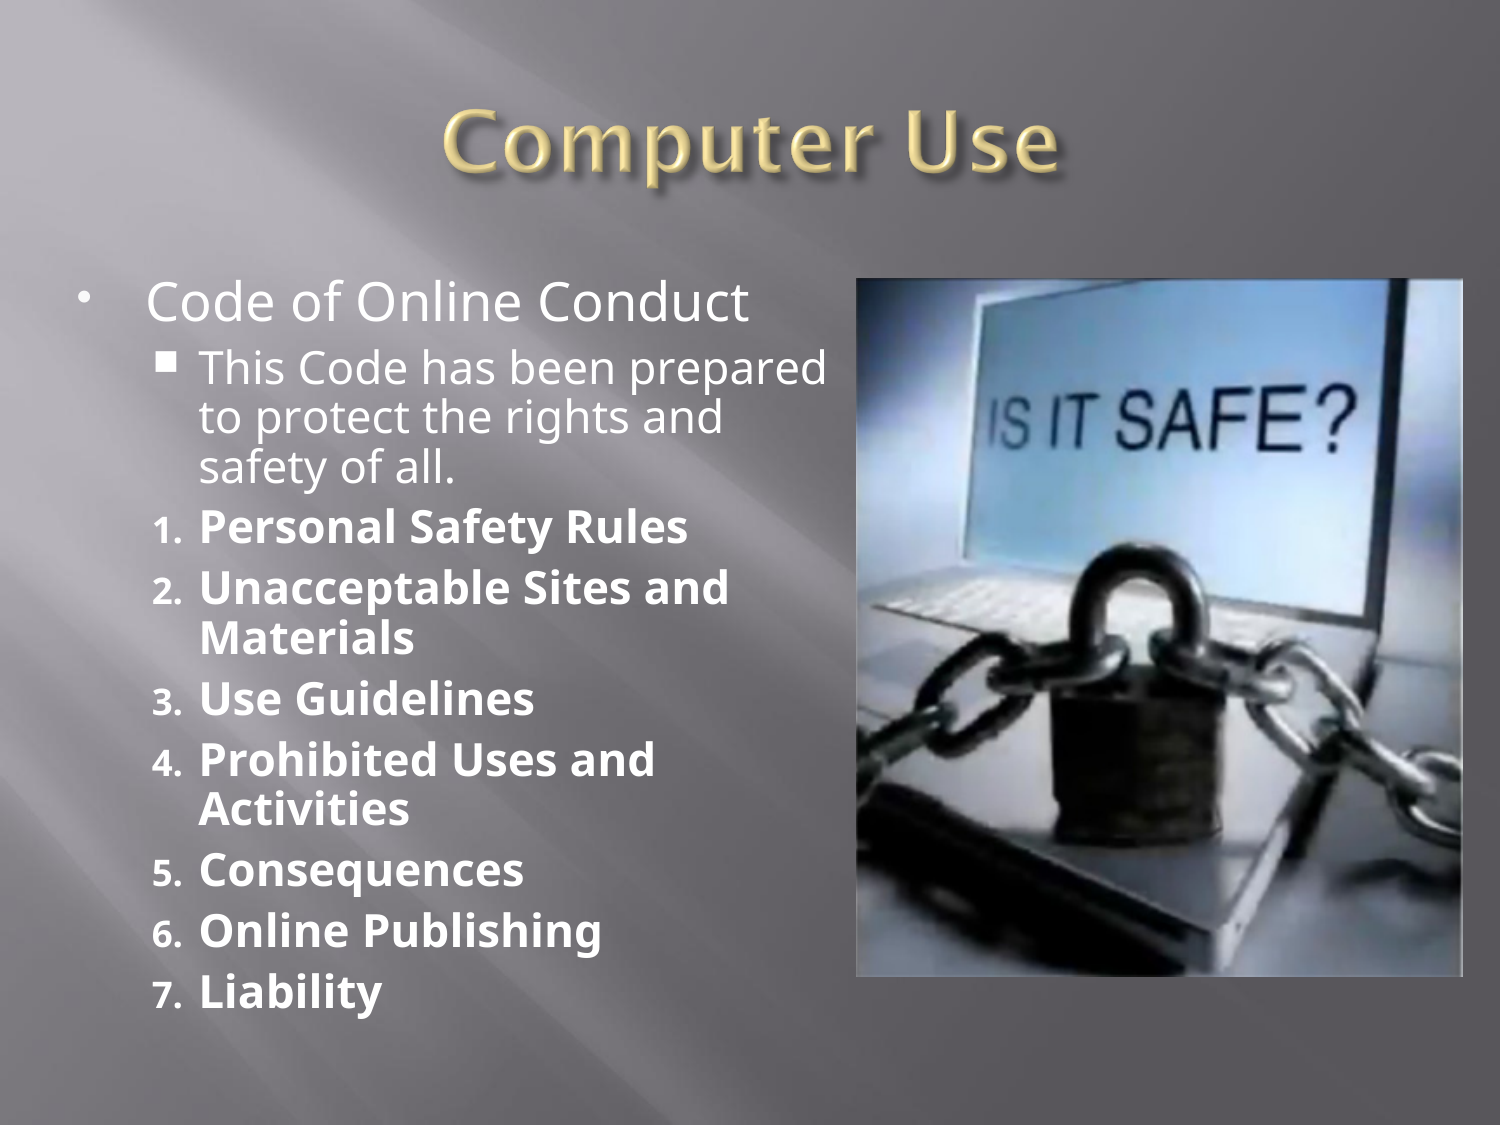

# Code of Online Conduct
This Code has been prepared to protect the rights and safety of all.
Personal Safety Rules
Unacceptable Sites and Materials
Use Guidelines
Prohibited Uses and Activities
Consequences
Online Publishing
Liability